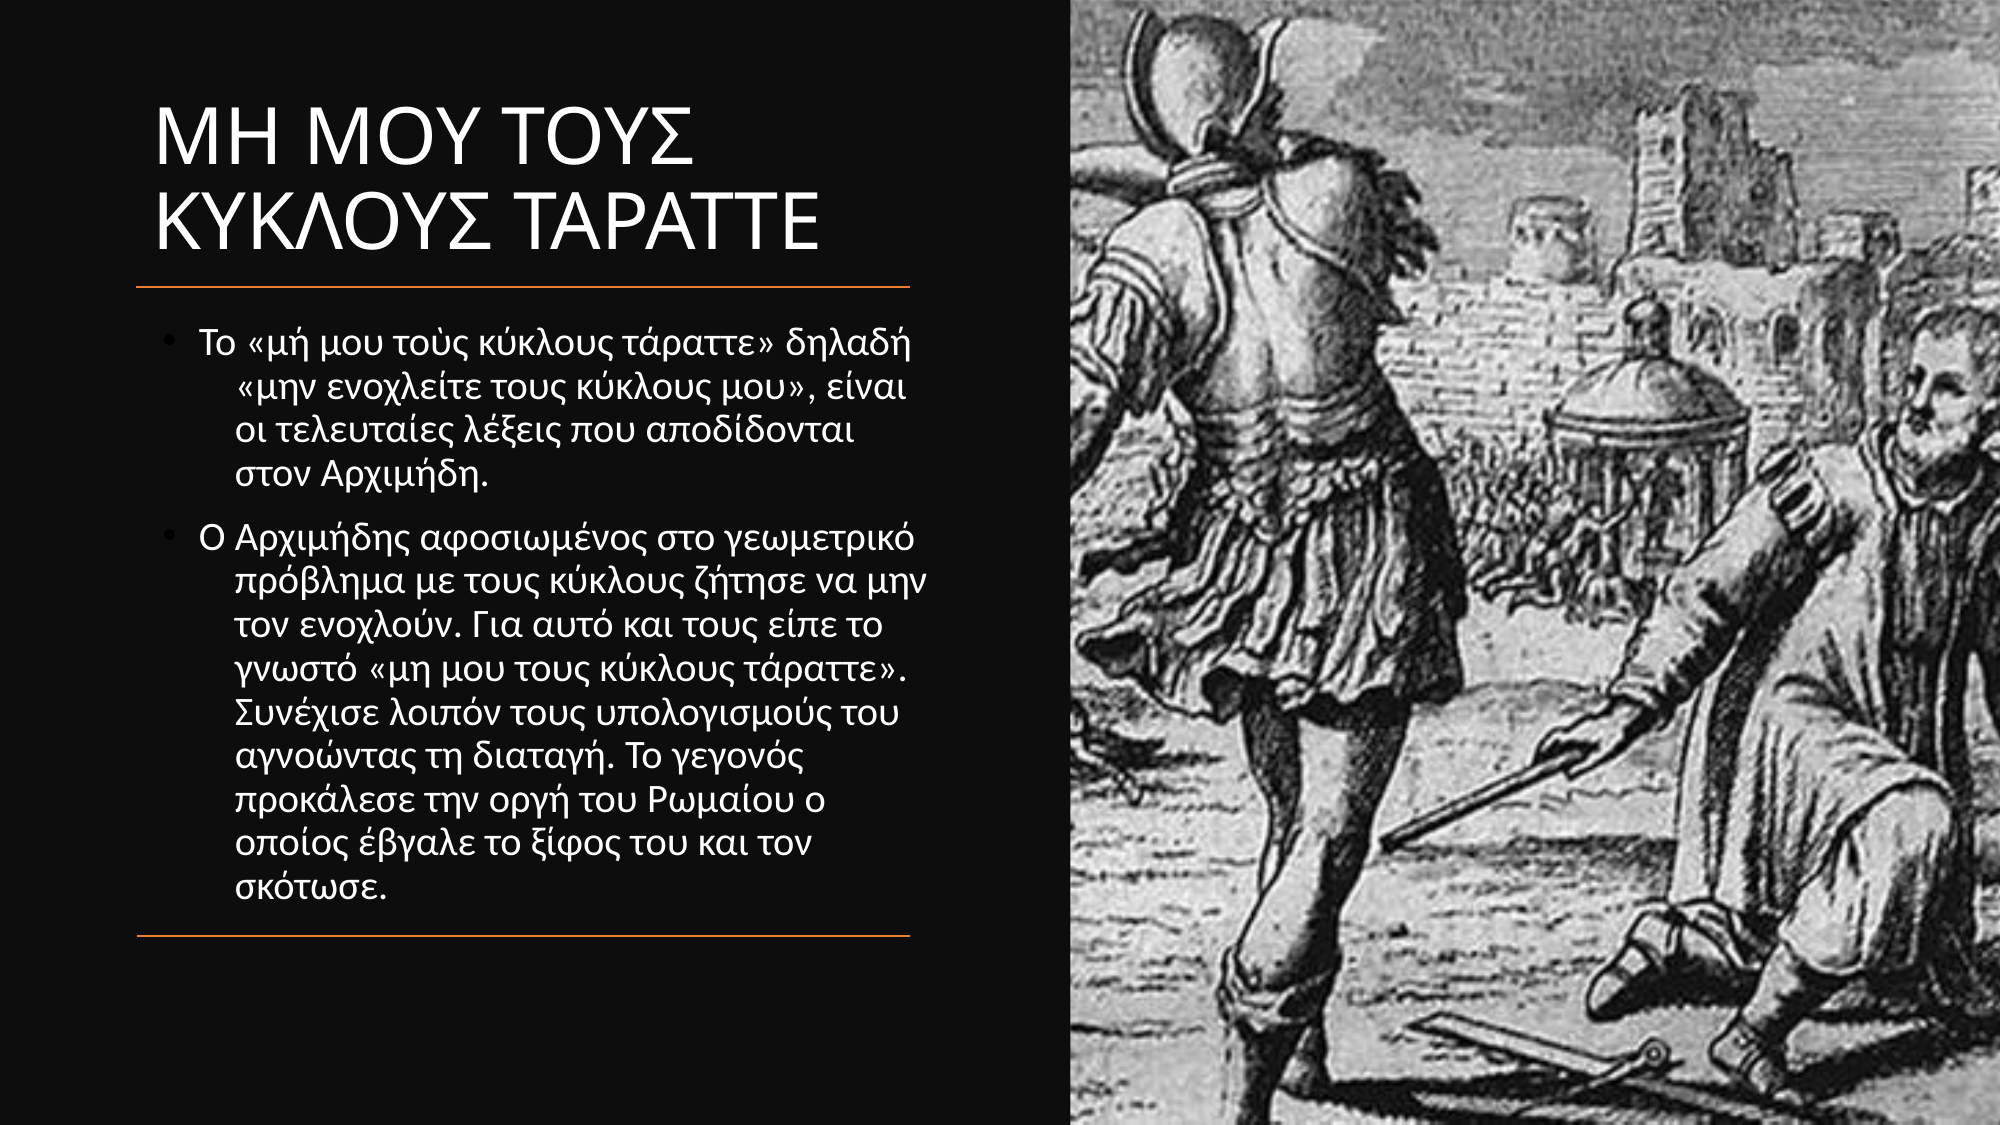

# ΜΗ ΜΟΥ ΤΟΥΣ ΚΥΚΛΟΥΣ ΤΑΡΑΤΤΕ
Το «μή μου τοὺς κύκλους τάραττε» δηλαδή «μην ενοχλείτε τους κύκλους μου», είναι οι τελευταίες λέξεις που αποδίδονται στον Αρχιμήδη.
Ο Αρχιμήδης αφοσιωμένος στο γεωμετρικό πρόβλημα με τους κύκλους ζήτησε να μην τον ενοχλούν. Για αυτό και τους είπε το γνωστό «μη μου τους κύκλους τάραττε». Συνέχισε λοιπόν τους υπολογισμούς του αγνοώντας τη διαταγή. Το γεγονός προκάλεσε την οργή του Ρωμαίου ο οποίος έβγαλε το ξίφος του και τον σκότωσε.